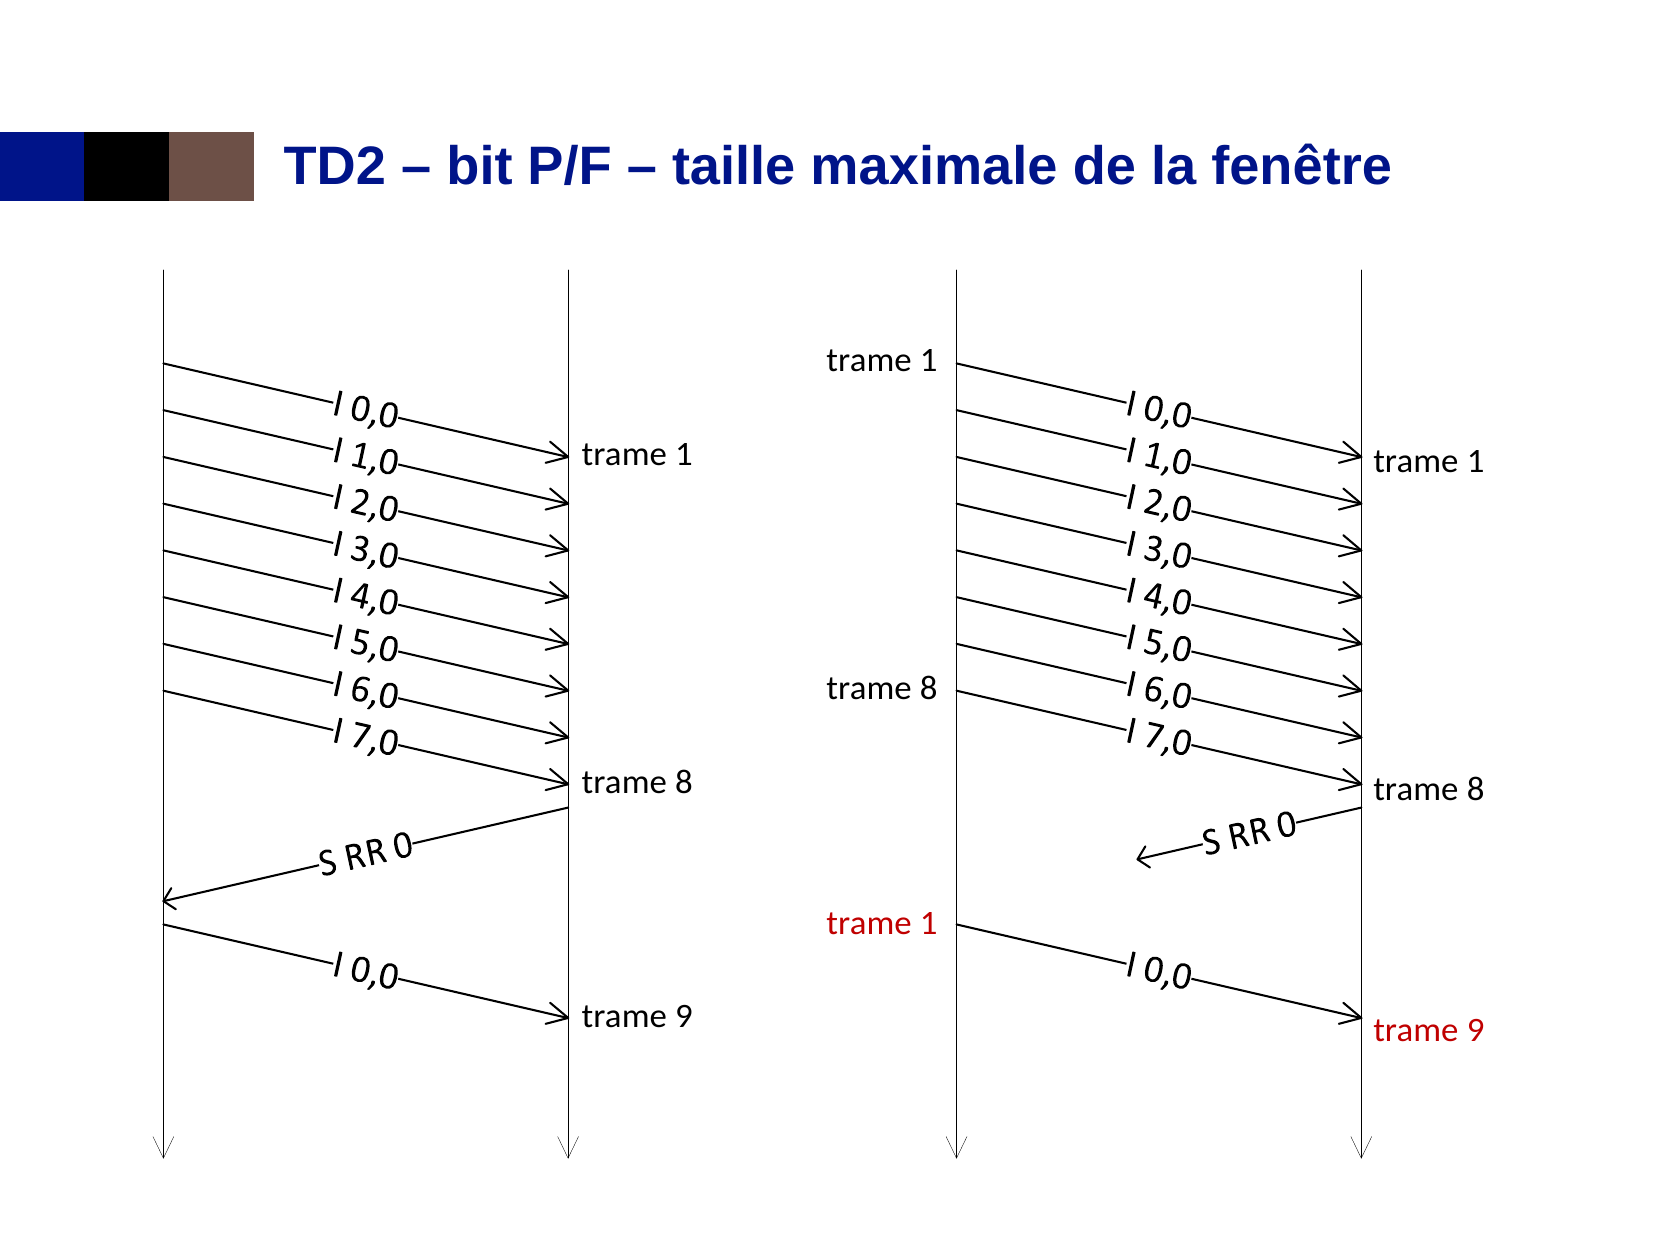

TD2 – bit P/F – taille maximale de la fenêtre
trame 1
trame 1
trame 1
trame 8
trame 8
trame 8
trame 1
trame 9
trame 9
2
Introduction aux réseaux de données